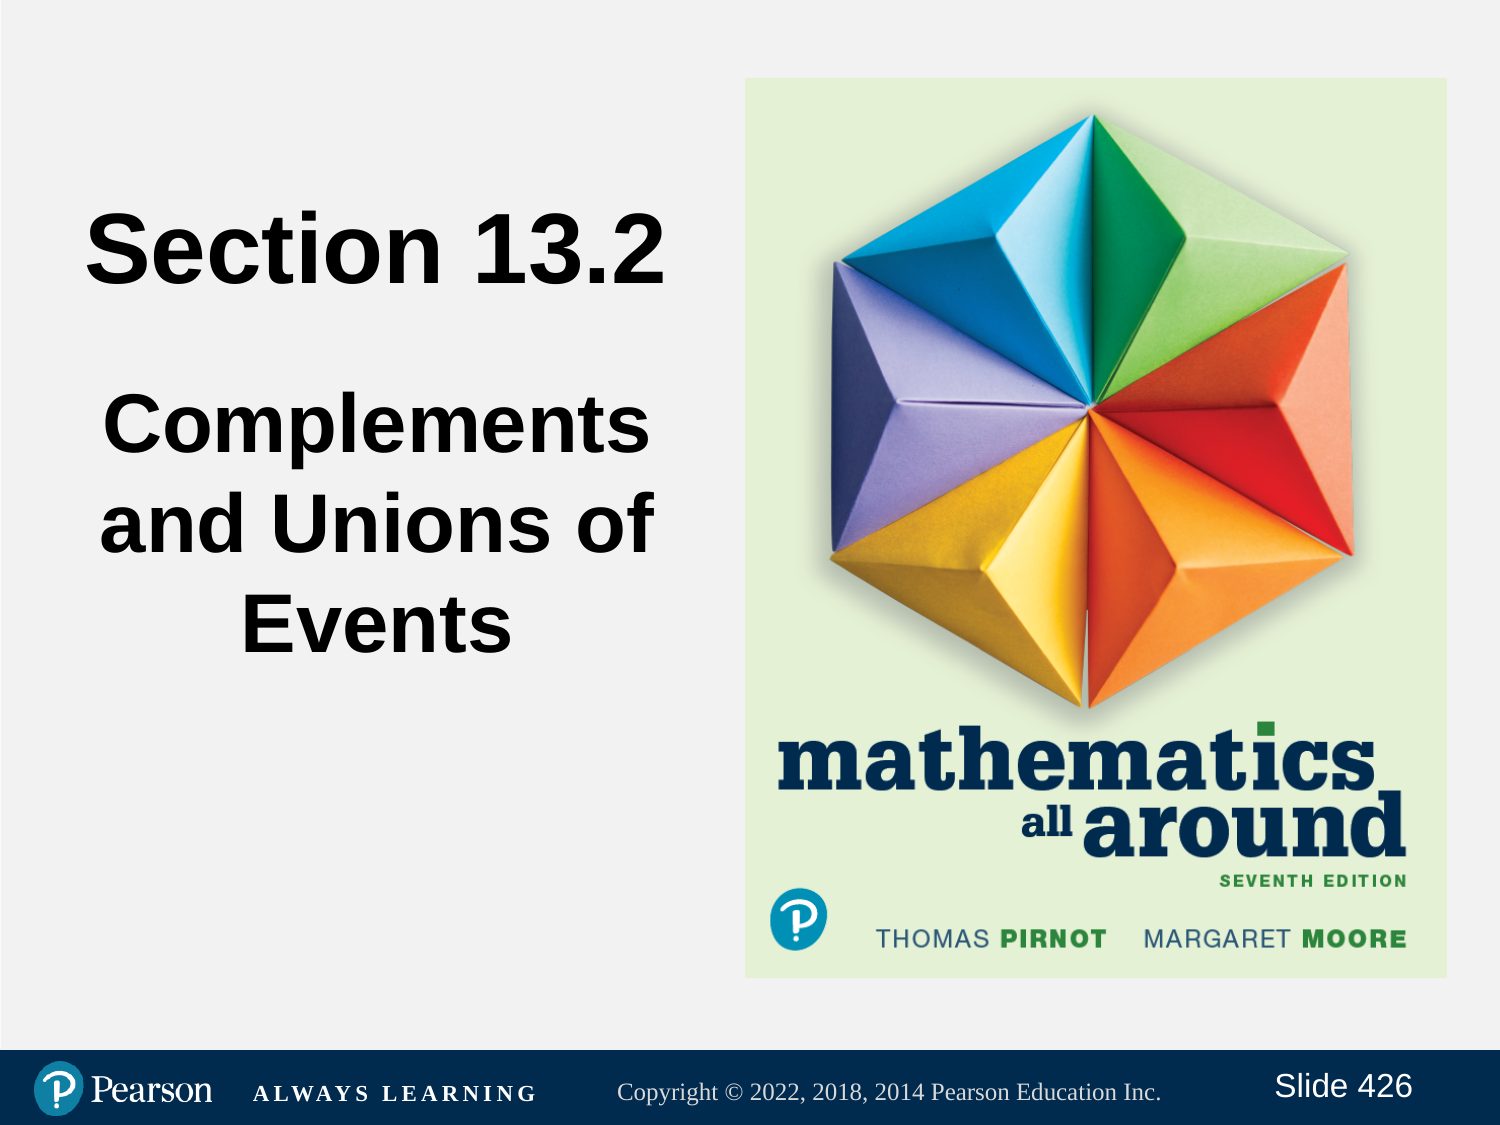

Section 13.2
# Complements and Unions of Events